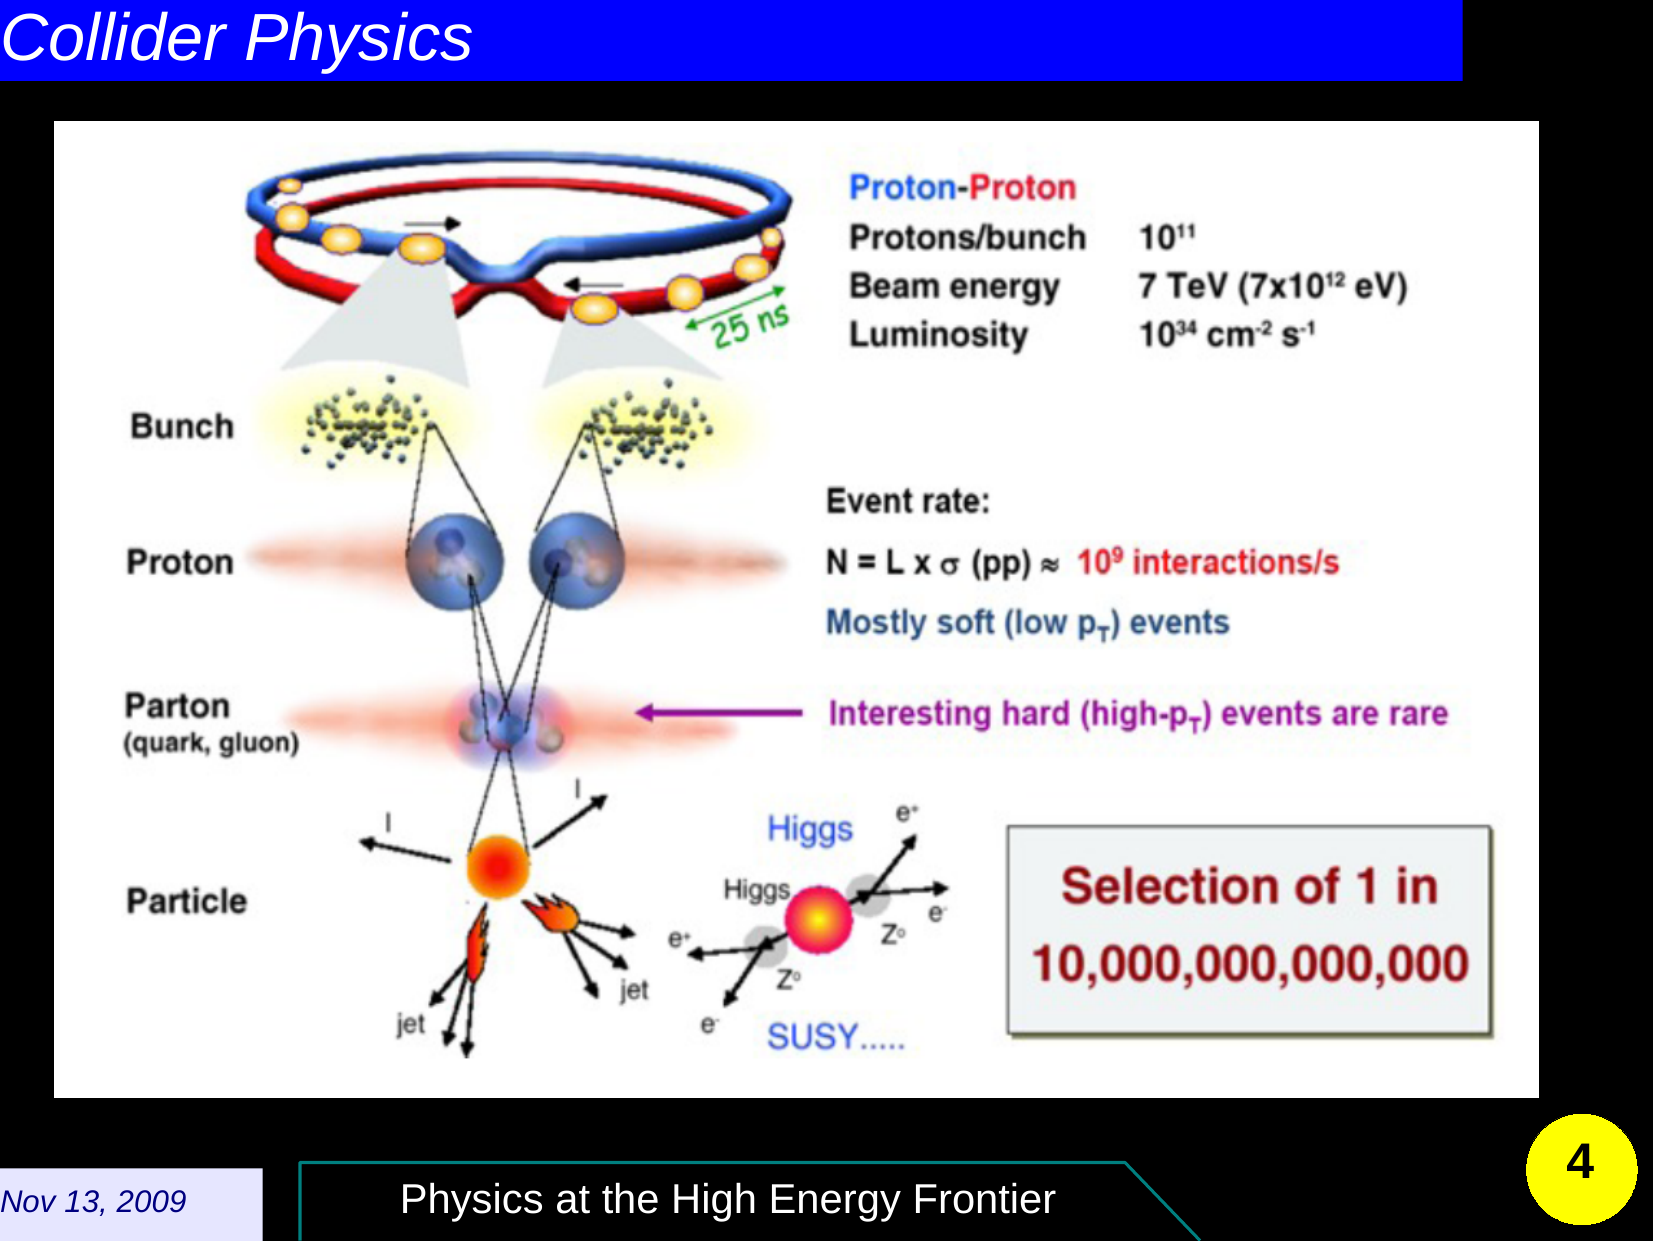

# Collider Physics
4
Physics at the High Energy Frontier
Nov 13, 2009